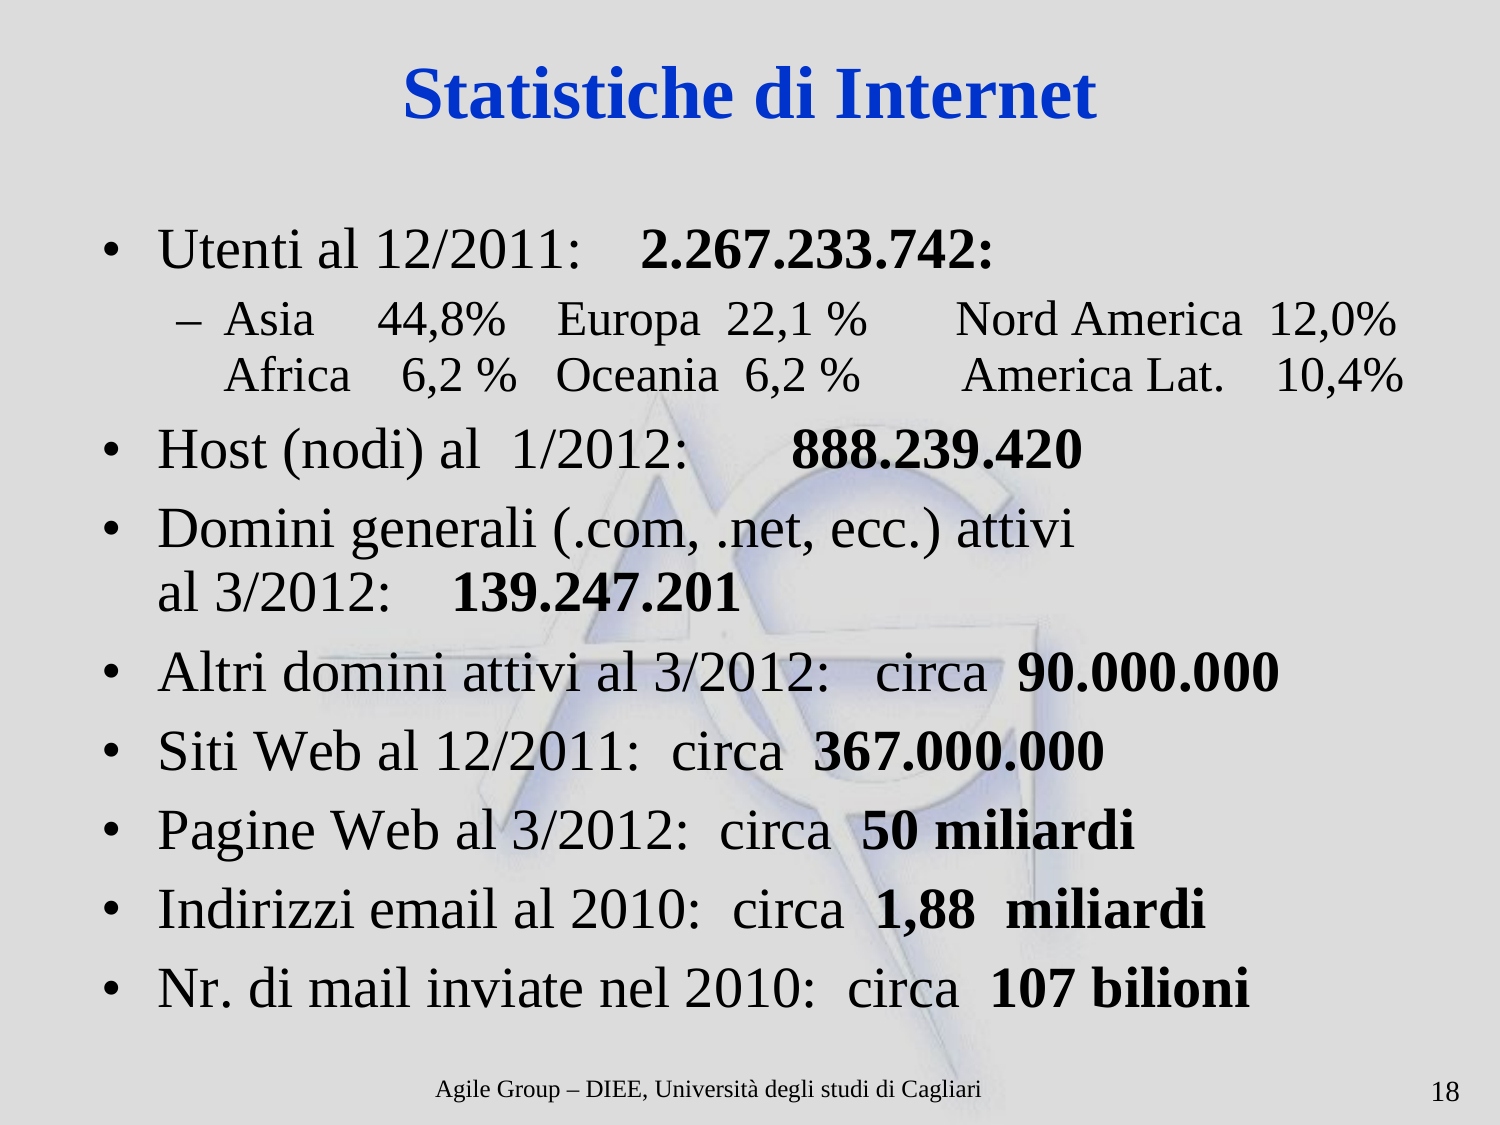

# Statistiche di Internet
Utenti al 12/2011: 2.267.233.742:
Asia 44,8% Europa 22,1 % Nord America 12,0%
Africa 6,2 % Oceania 6,2 % America Lat. 10,4%
Host (nodi) al 1/2012: 888.239.420
Domini generali (.com, .net, ecc.) attivi
al 3/2012: 139.247.201
Altri domini attivi al 3/2012: circa 90.000.000
Siti Web al 12/2011: circa 367.000.000
Pagine Web al 3/2012: circa 50 miliardi
Indirizzi email al 2010: circa 1,88 miliardi
Nr. di mail inviate nel 2010: circa 107 bilioni
18